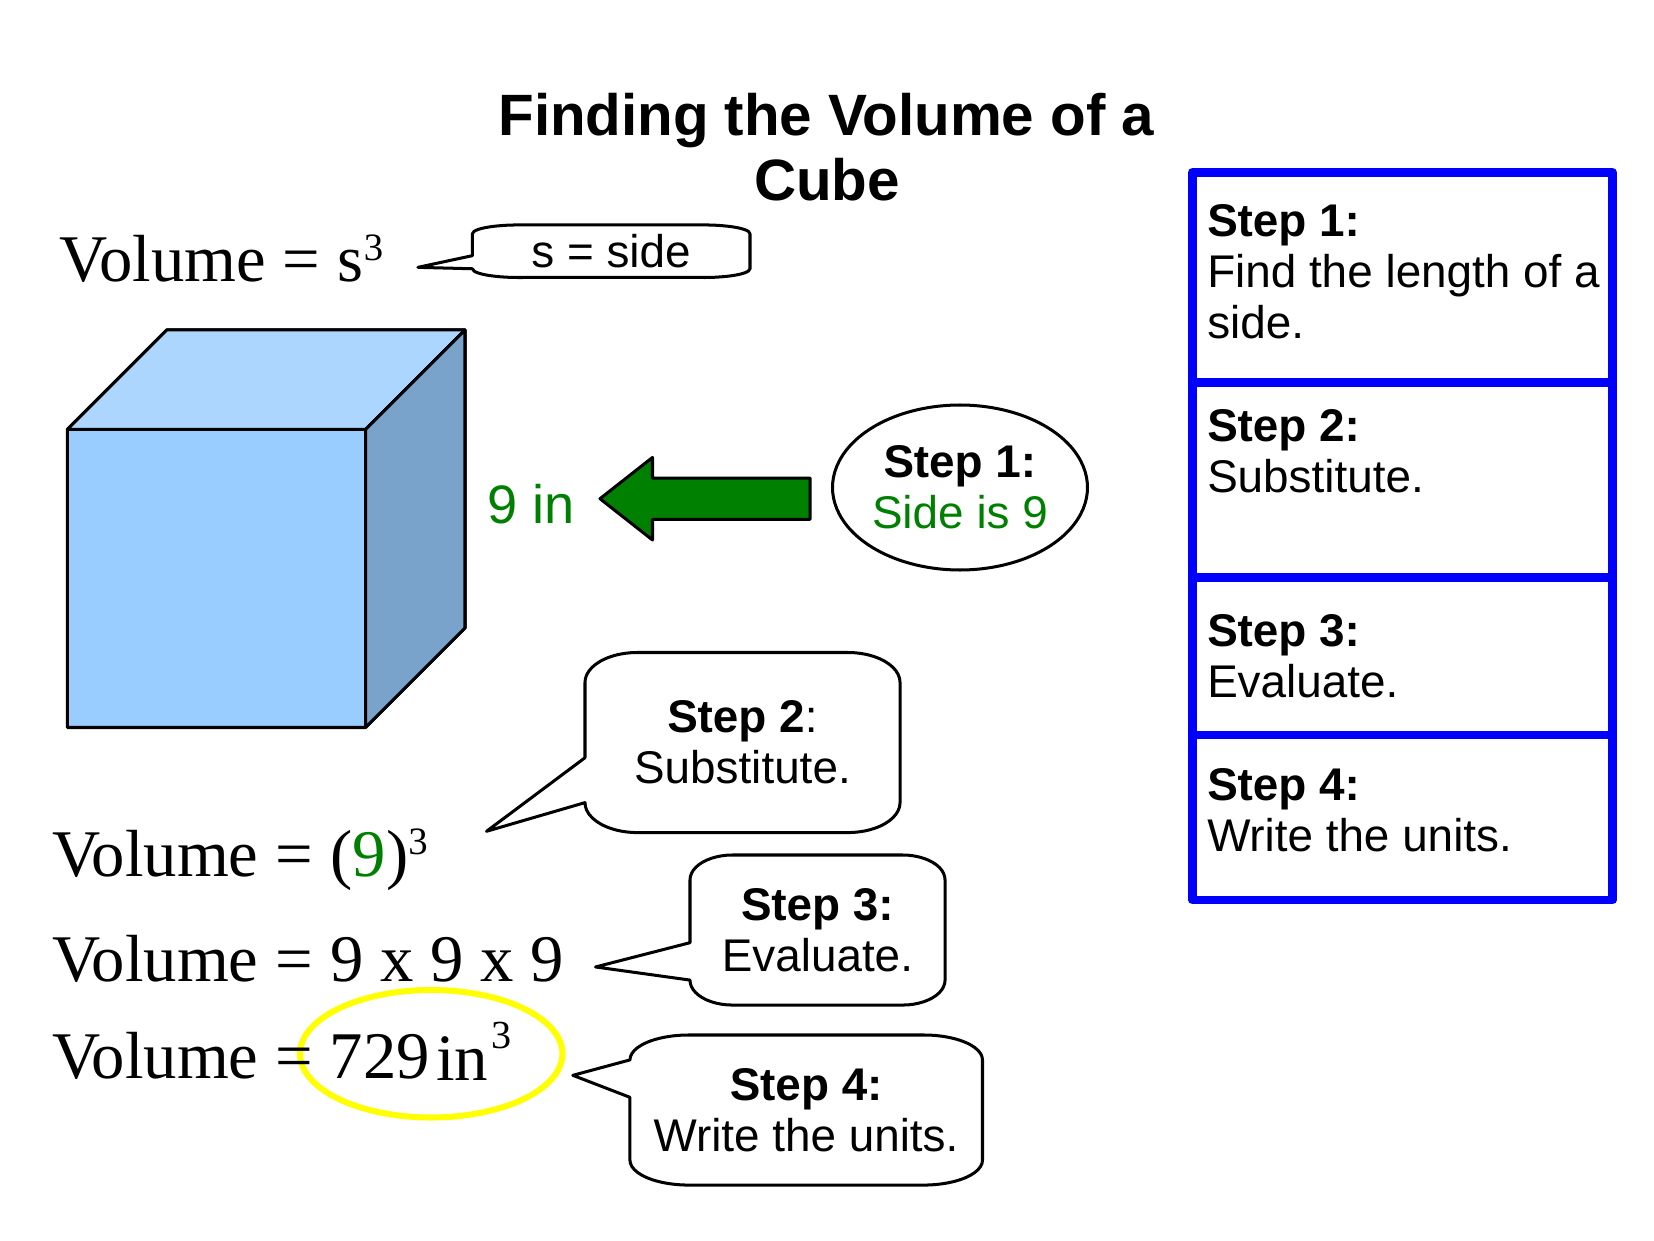

Finding the Volume of a Cube
Step 1:
Find the length of a side.
Step 2:
Substitute.
Step 3:
Evaluate.
Step 4:
Write the units.
Volume = s3
s = side
Step 1:
Side is 9
9 in
Step 2:
Substitute.
Volume = (9)3
Step 3:
Evaluate.
Volume = 9 x 9 x 9
Volume = 729
Step 4:
Write the units.